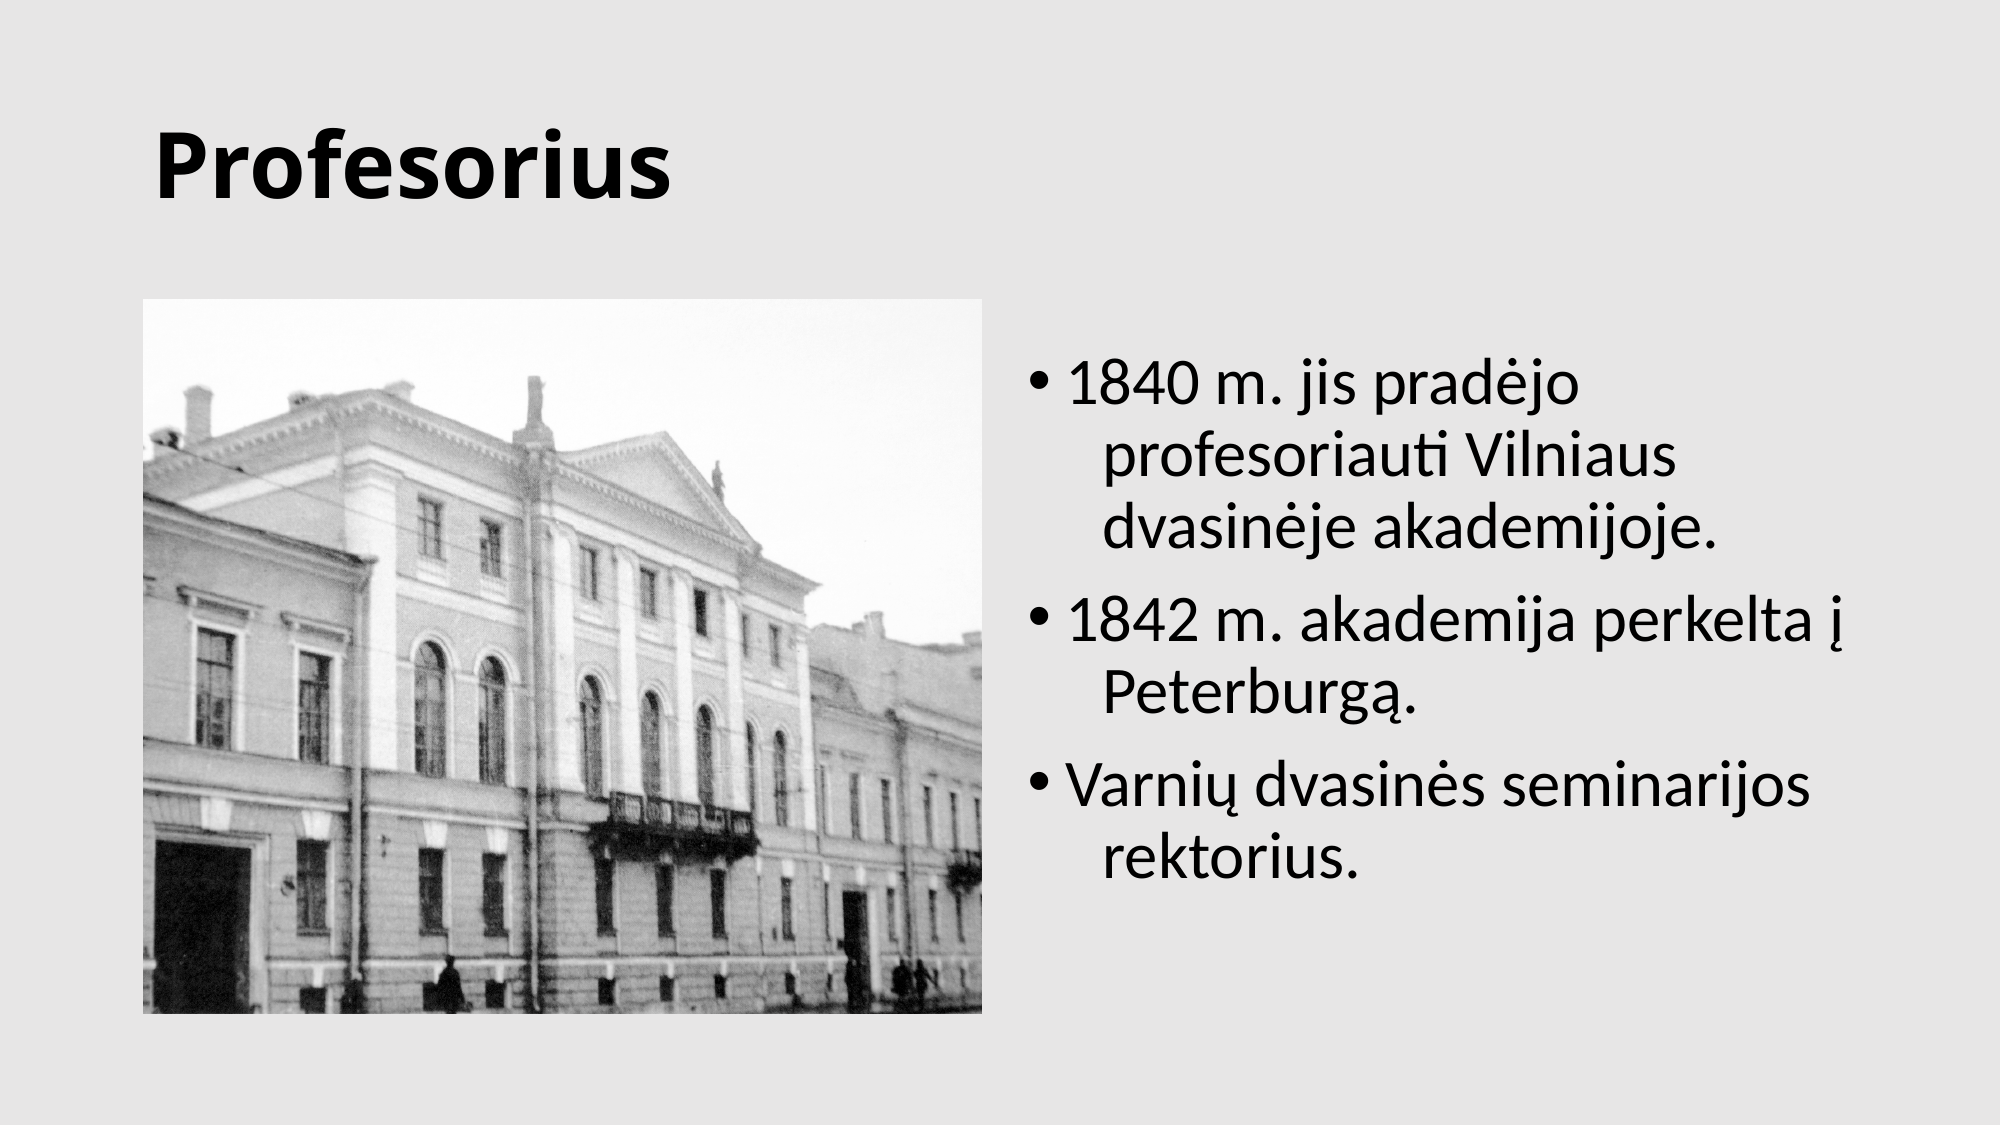

# Profesorius
1840 m. jis pradėjo profesoriauti Vilniaus dvasinėje akademijoje.
1842 m. akademija perkelta į Peterburgą.
Varnių dvasinės seminarijos rektorius.